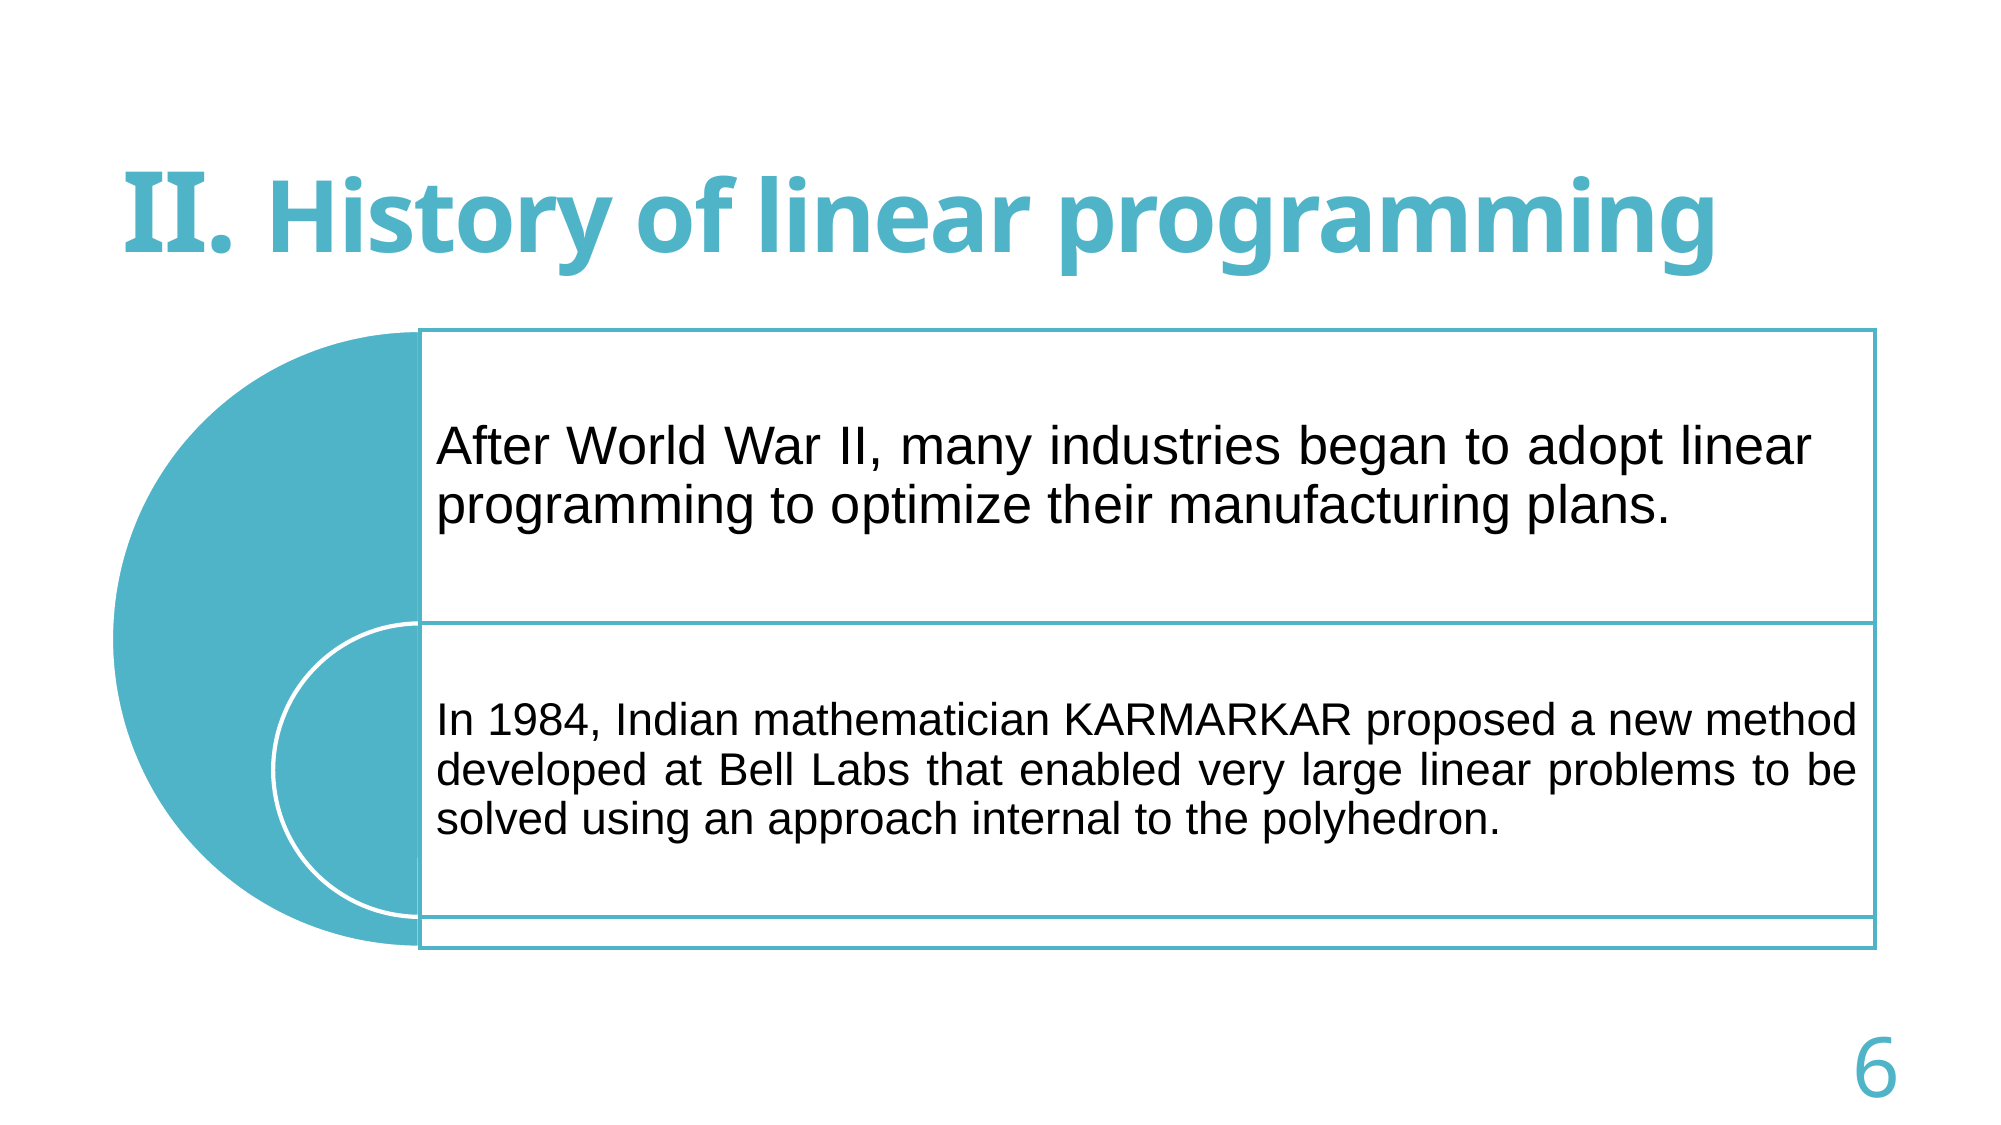

II. History of linear programming
After World War II, many industries began to adopt linear programming to optimize their manufacturing plans.
In 1984, Indian mathematician KARMARKAR proposed a new method developed at Bell Labs that enabled very large linear problems to be solved using an approach internal to the polyhedron.